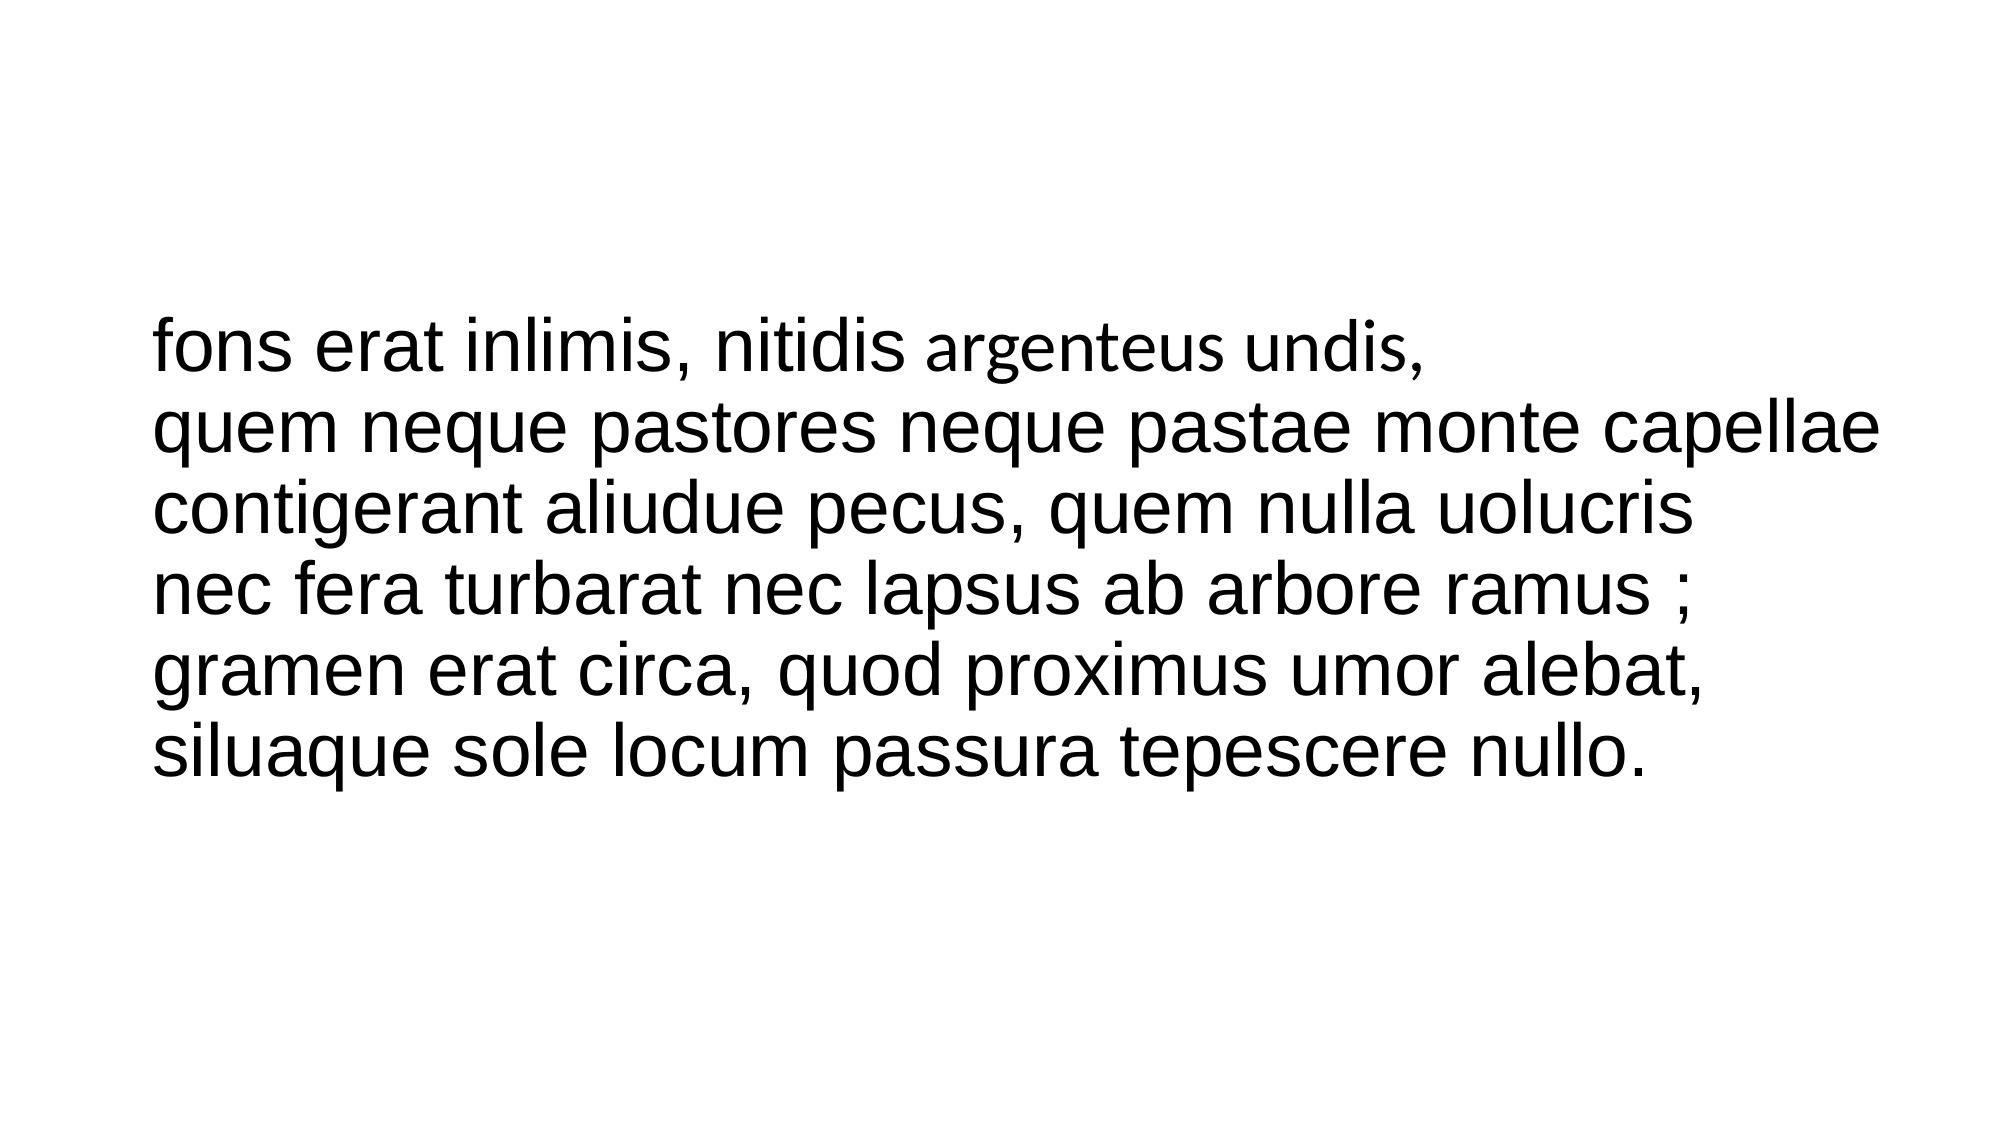

#
fons erat inlimis, nitidis argenteus undis,
quem neque pastores neque pastae monte capellae
contigerant aliudue pecus, quem nulla uolucris
nec fera turbarat nec lapsus ab arbore ramus ;
gramen erat circa, quod proximus umor alebat,
siluaque sole locum passura tepescere nullo.